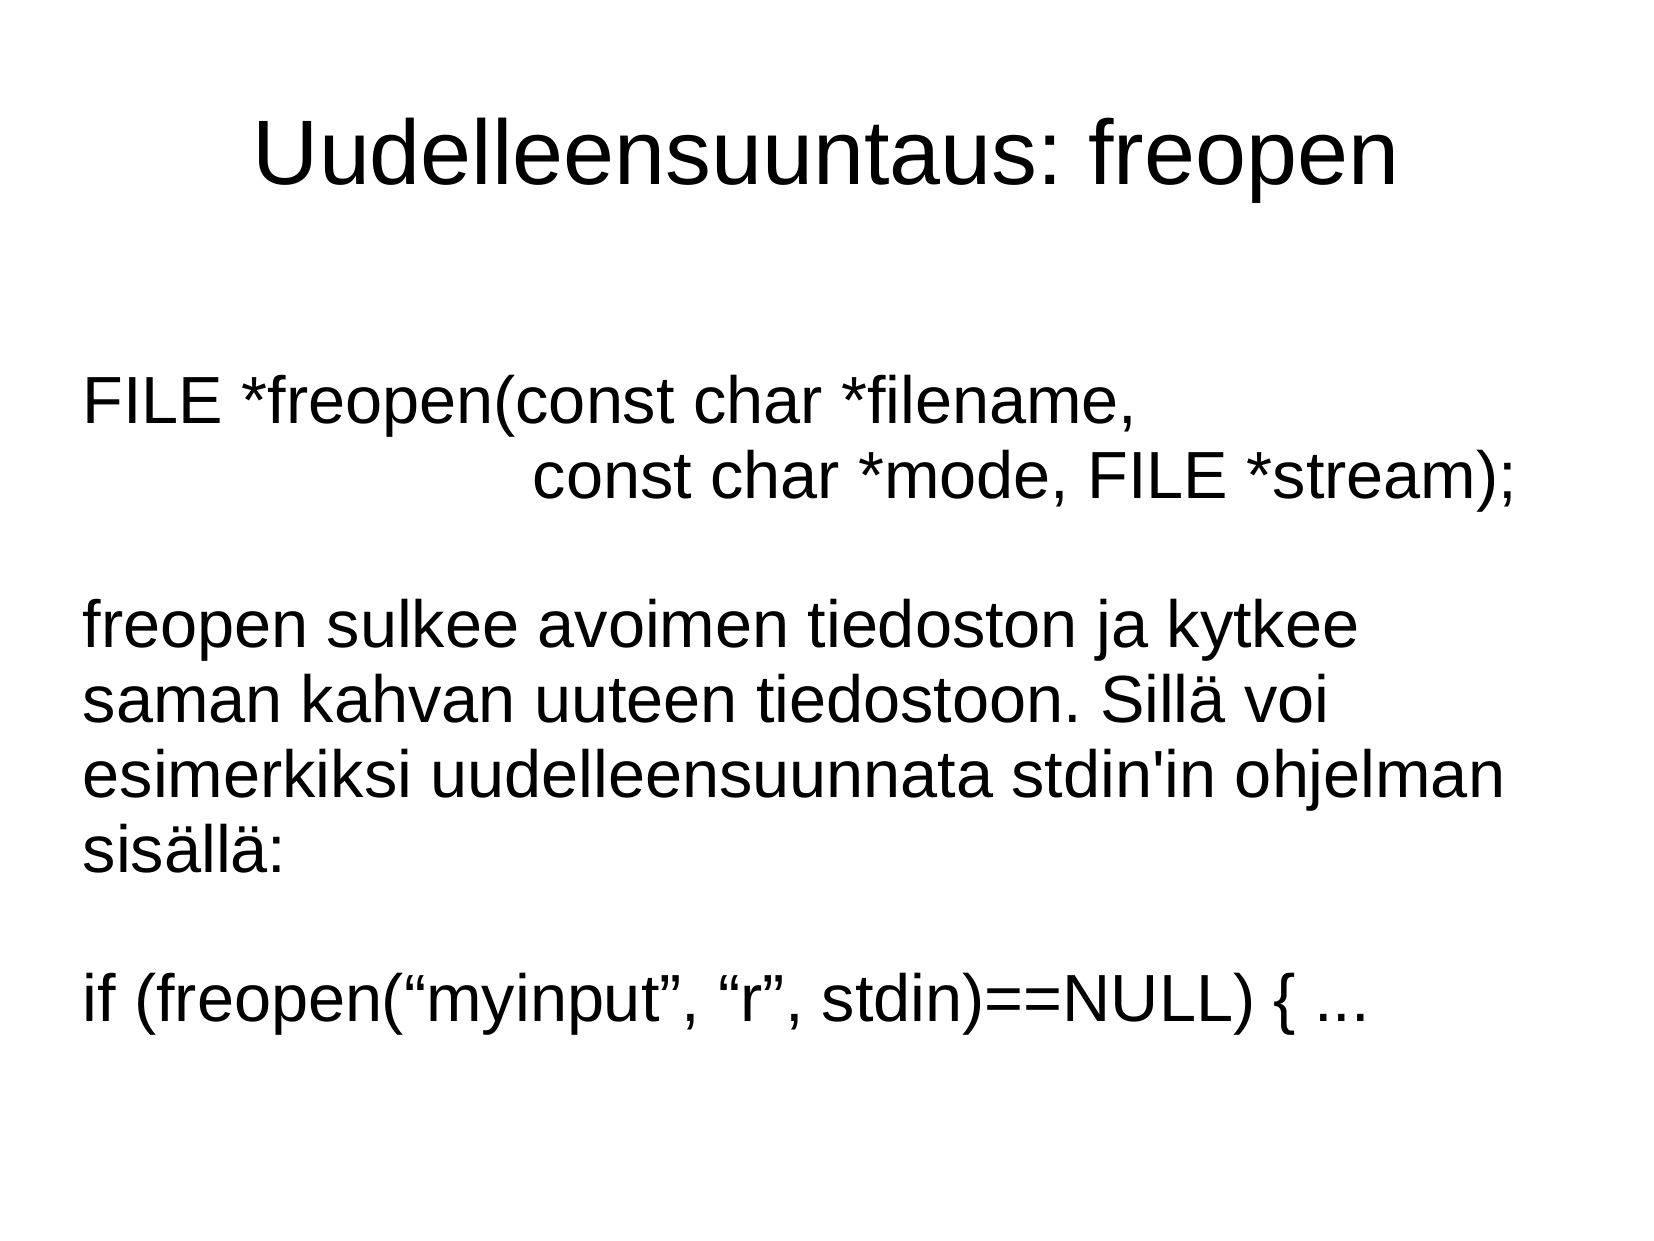

# Uudelleensuuntaus: freopen
FILE *freopen(const char *filename,
						const char *mode, FILE *stream);
freopen sulkee avoimen tiedoston ja kytkee saman kahvan uuteen tiedostoon. Sillä voi esimerkiksi uudelleensuunnata stdin'in ohjelman sisällä:
if (freopen(“myinput”, “r”, stdin)==NULL) { ...